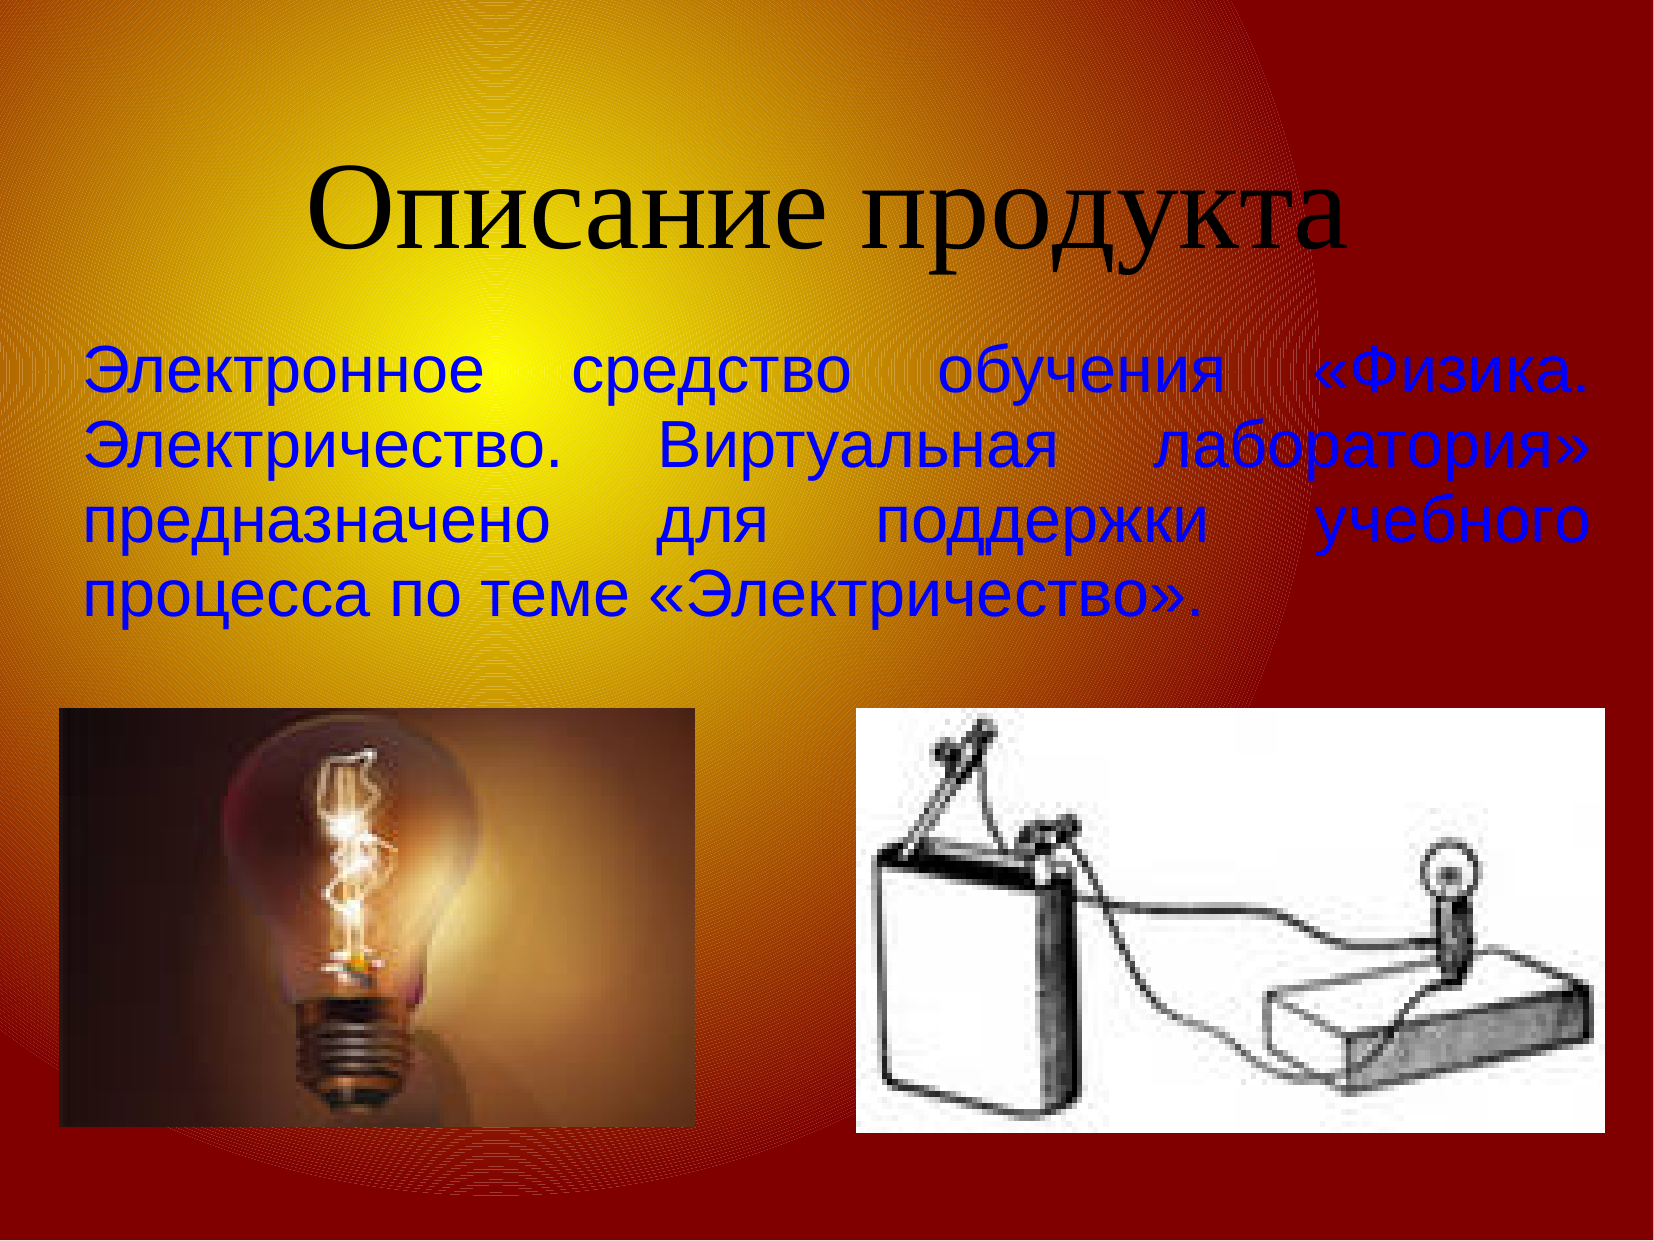

# Описание продукта
Электронное средство обучения «Физика. Электричество. Виртуальная лаборатория» предназначено для поддержки учебного процесса по теме «Электричество».